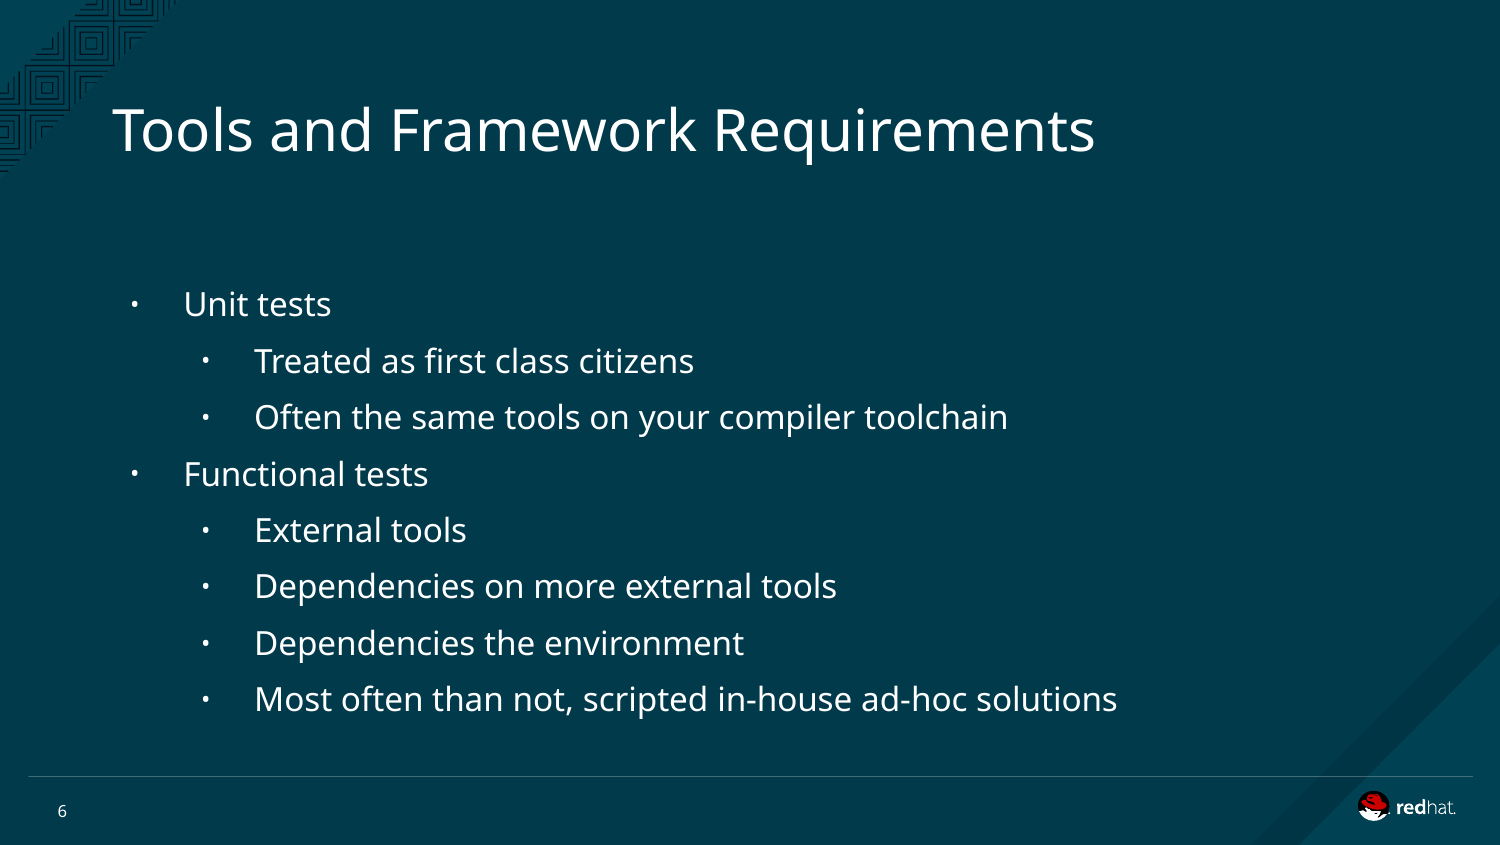

# Tools and Framework Requirements
Unit tests
Treated as first class citizens
Often the same tools on your compiler toolchain
Functional tests
External tools
Dependencies on more external tools
Dependencies the environment
Most often than not, scripted in-house ad-hoc solutions
6